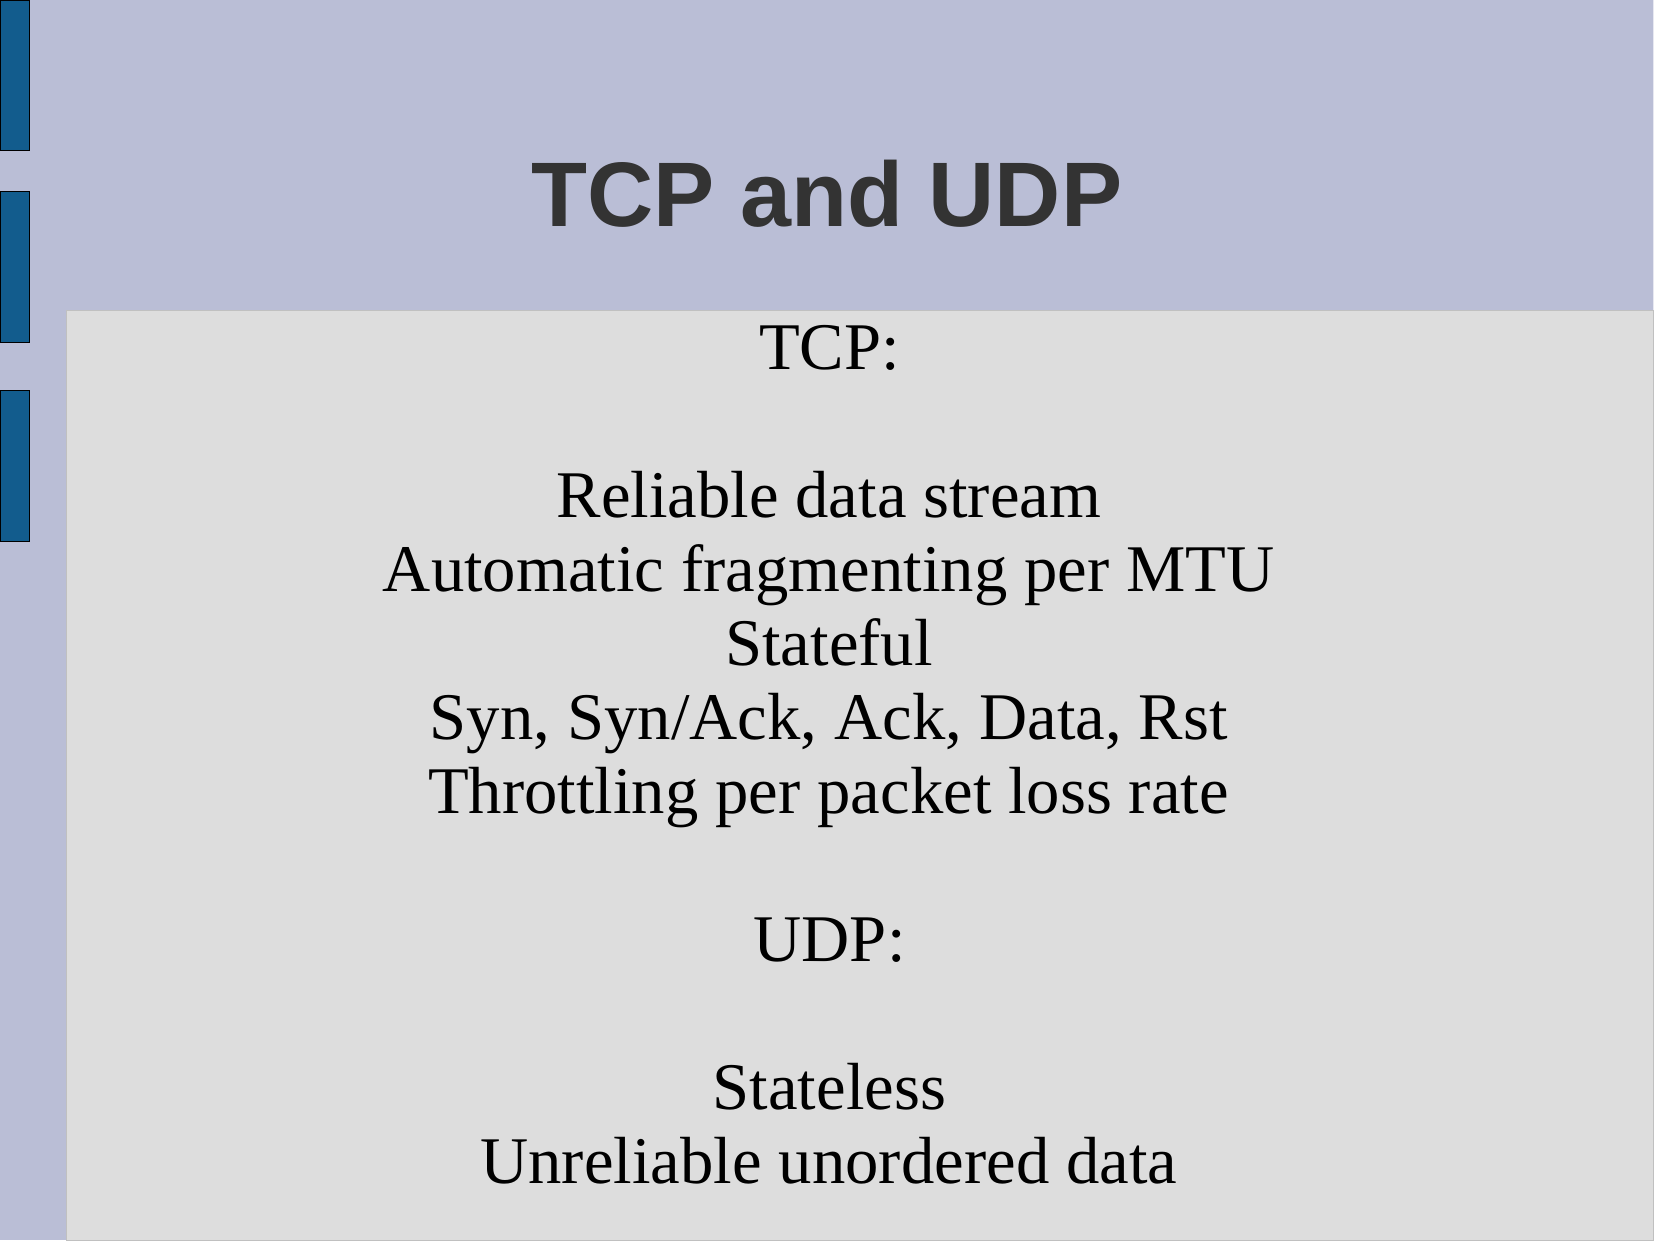

# TCP and UDP
TCP:
Reliable data stream
Automatic fragmenting per MTU
Stateful
Syn, Syn/Ack, Ack, Data, Rst
Throttling per packet loss rate
UDP:
Stateless
Unreliable unordered data